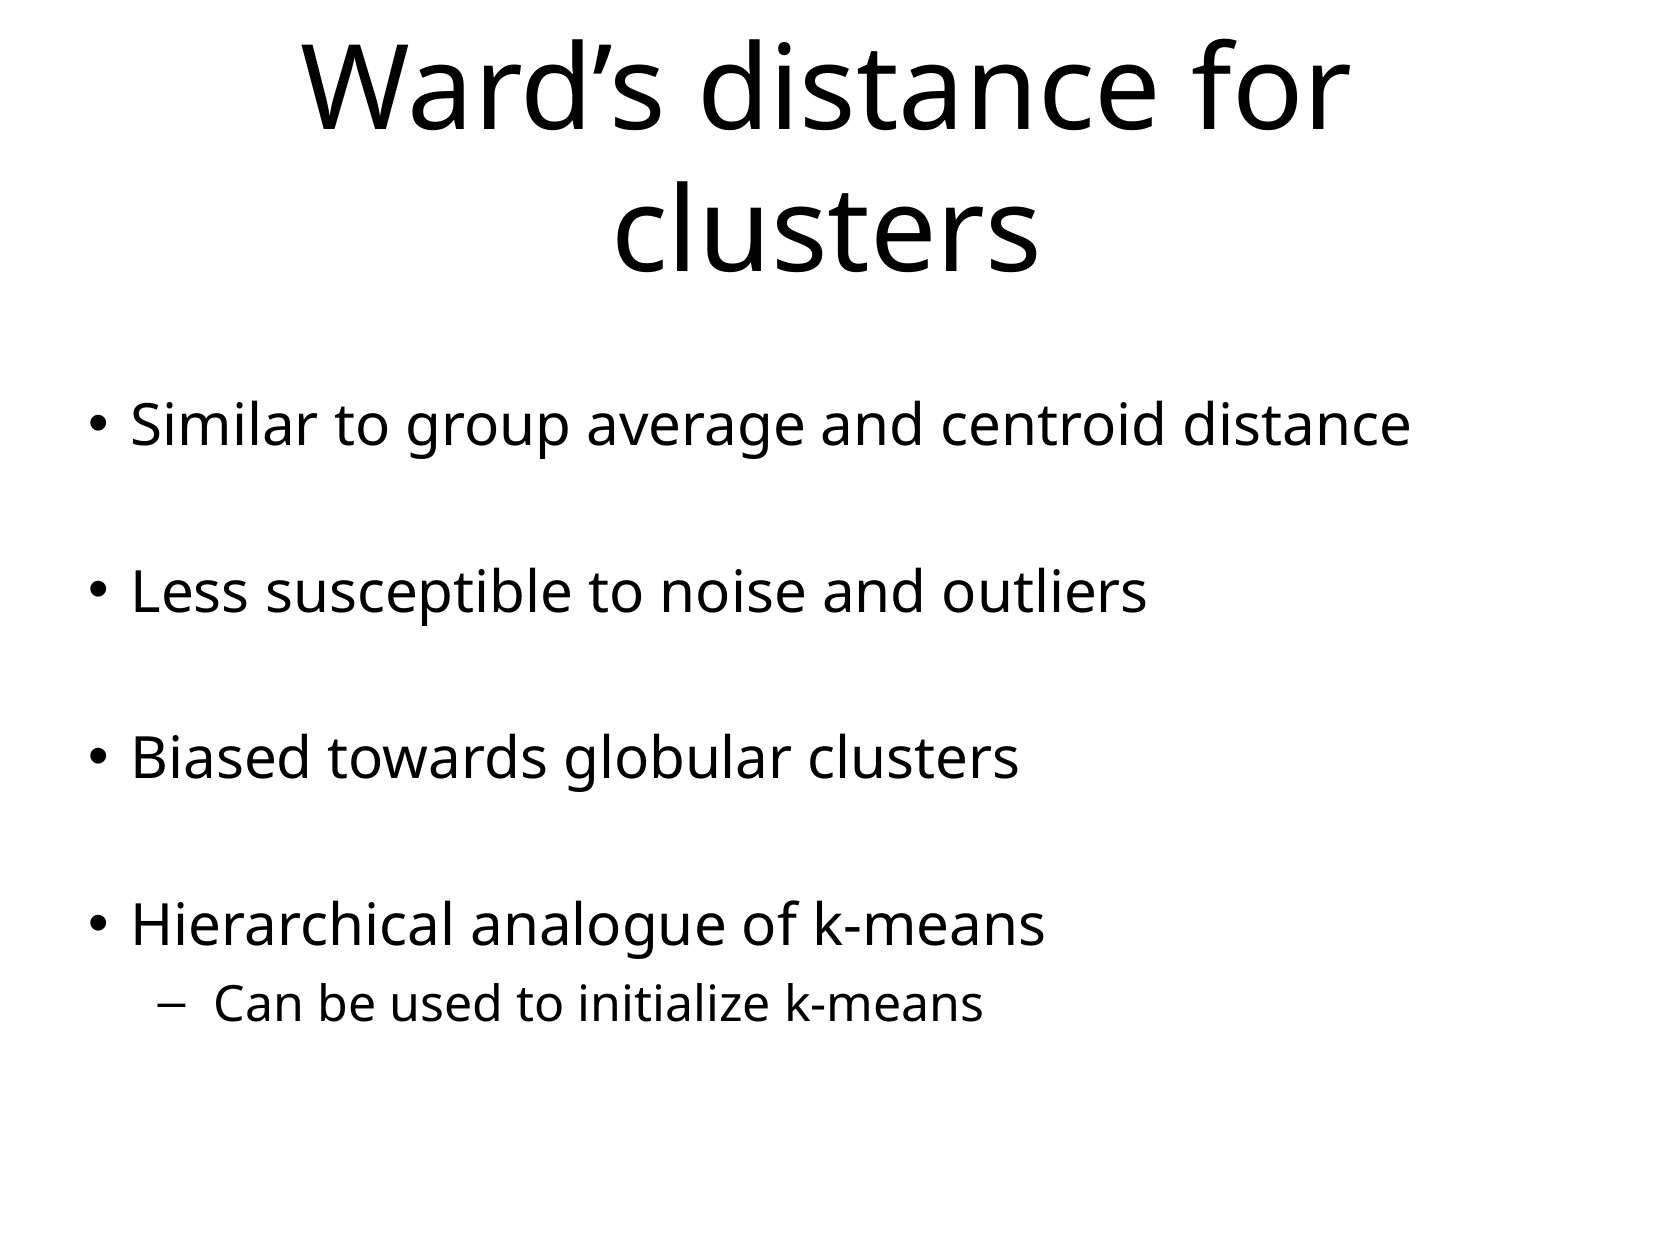

# Ward’s distance for clusters
Similar to group average and centroid distance
Less susceptible to noise and outliers
Biased towards globular clusters
Hierarchical analogue of k-means
Can be used to initialize k-means